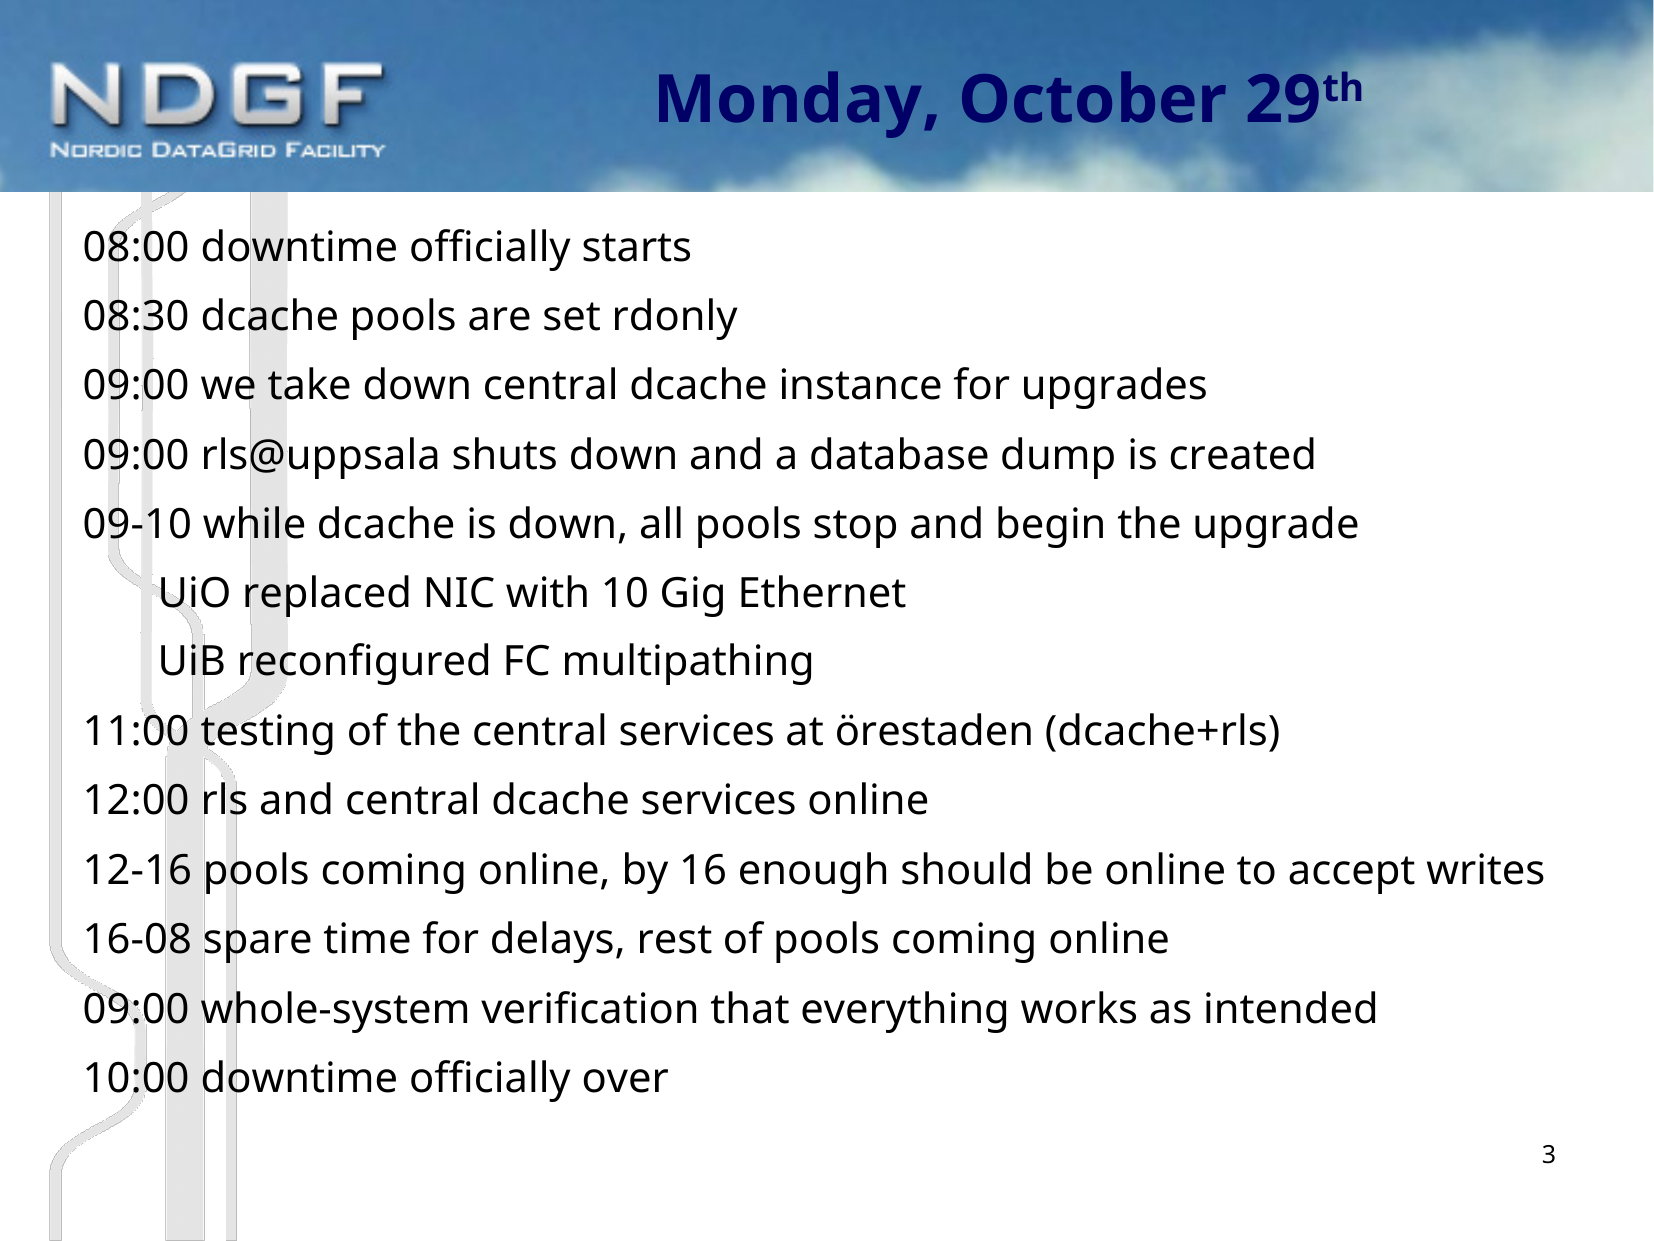

# Monday, October 29th
08:00 downtime officially starts
08:30 dcache pools are set rdonly
09:00 we take down central dcache instance for upgrades
09:00 rls@uppsala shuts down and a database dump is created
09-10 while dcache is down, all pools stop and begin the upgrade
UiO replaced NIC with 10 Gig Ethernet
UiB reconfigured FC multipathing
11:00 testing of the central services at örestaden (dcache+rls)
12:00 rls and central dcache services online
12-16 pools coming online, by 16 enough should be online to accept writes
16-08 spare time for delays, rest of pools coming online
09:00 whole-system verification that everything works as intended
10:00 downtime officially over
3